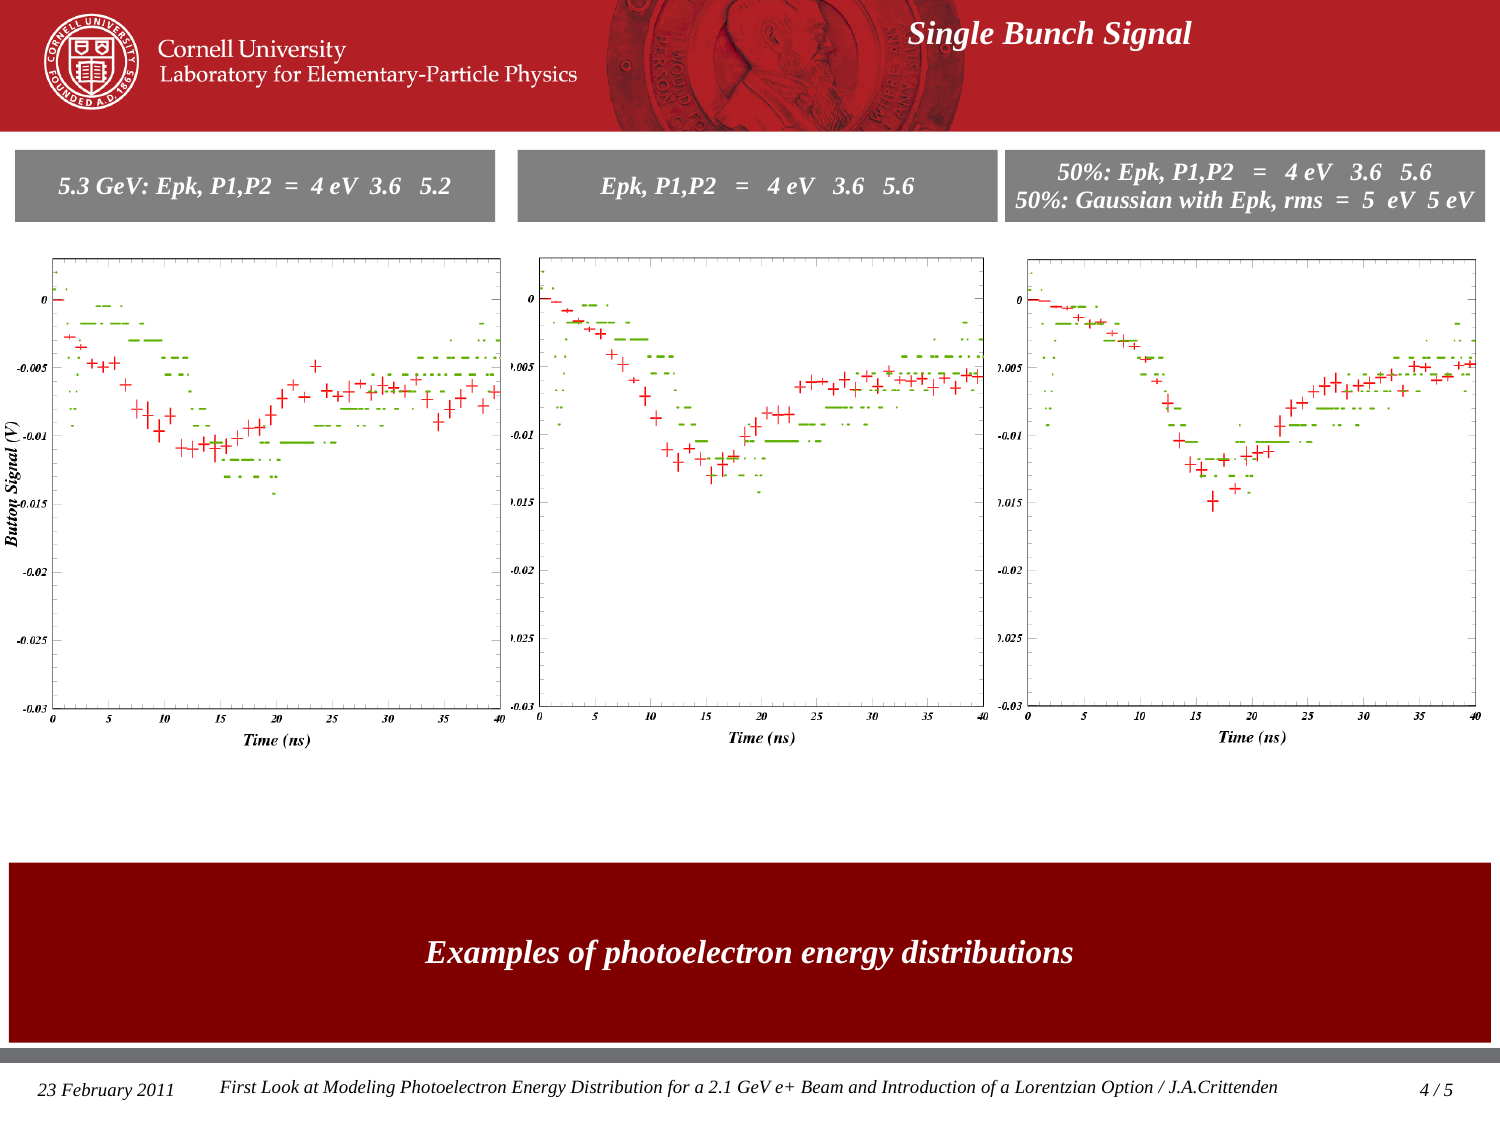

Single Bunch Signal
5.3 GeV: Epk, P1,P2 = 4 eV 3.6 5.2
Epk, P1,P2 = 4 eV 3.6 5.6
50%: Epk, P1,P2 = 4 eV 3.6 5.6
50%: Gaussian with Epk, rms = 5 eV 5 eV
Examples of photoelectron energy distributions